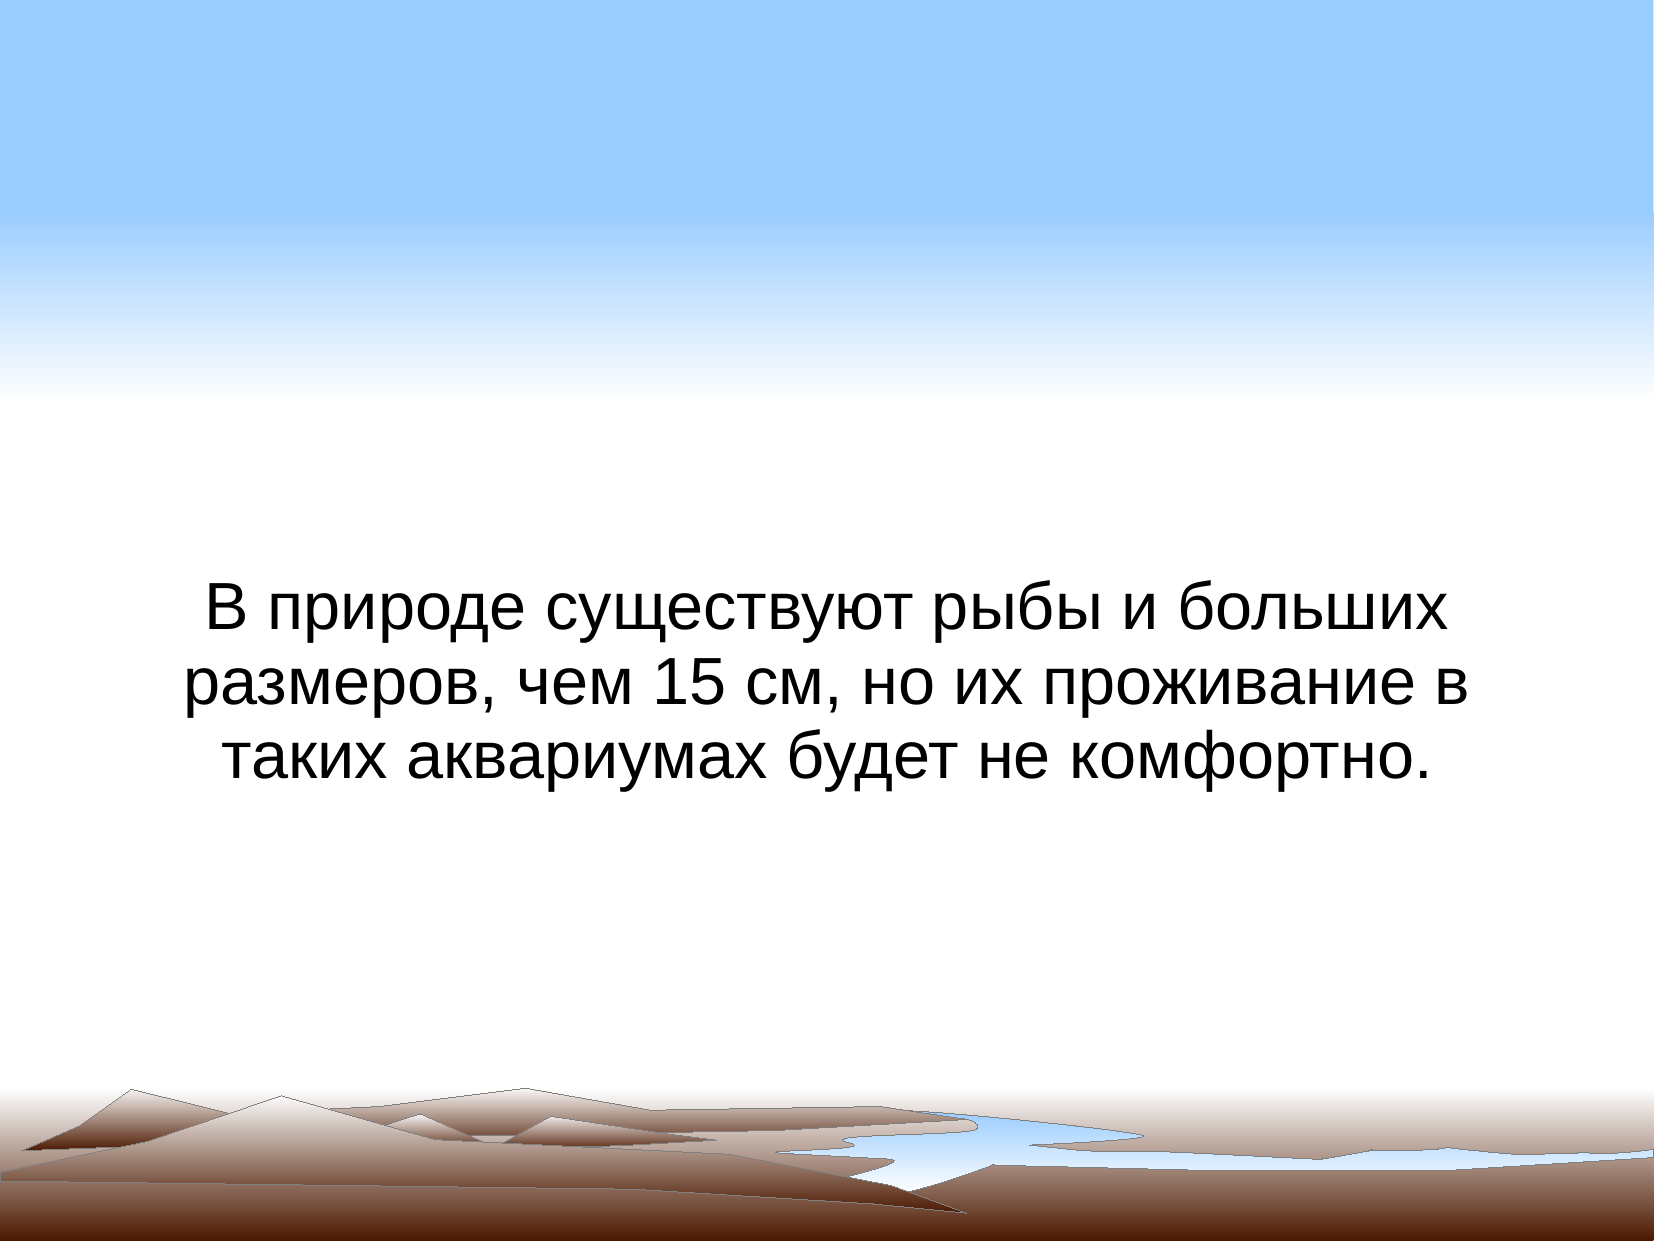

# В природе существуют рыбы и больших размеров, чем 15 см, но их проживание в таких аквариумах будет не комфортно.